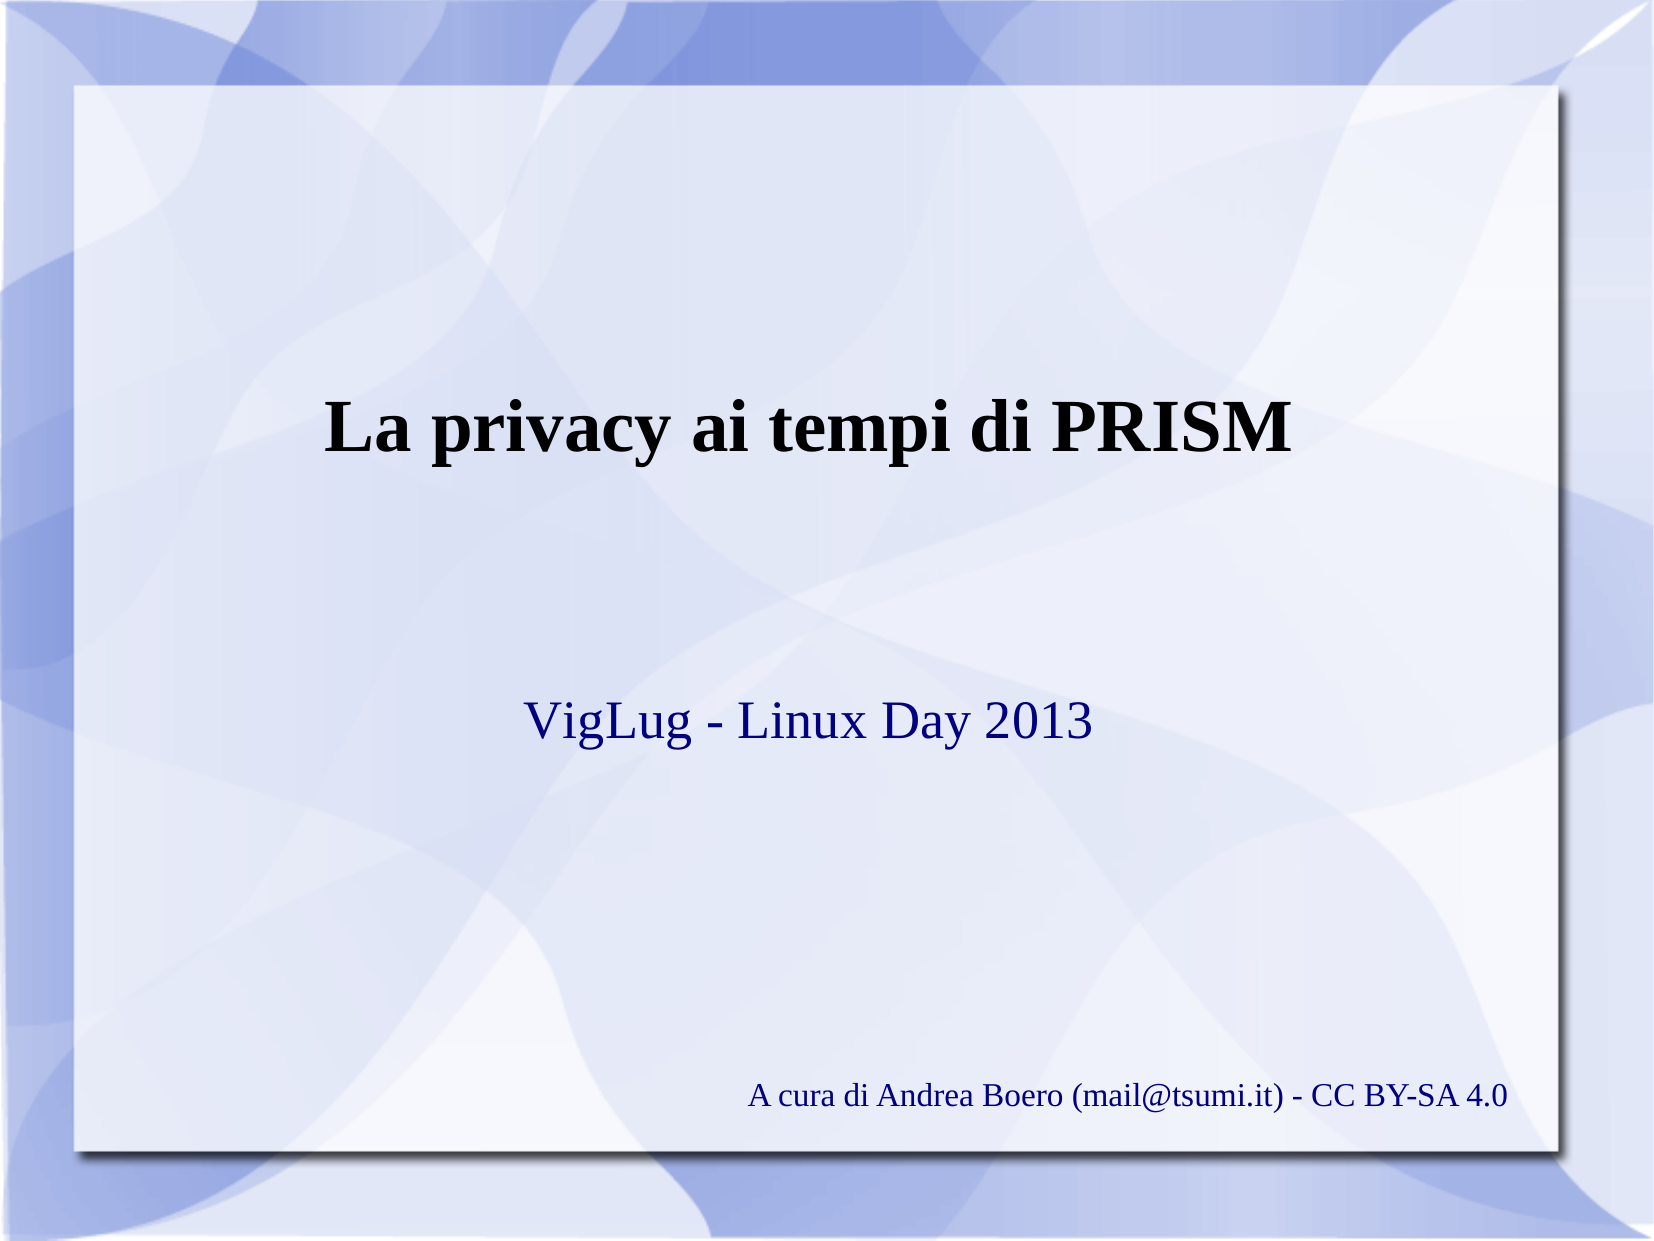

# La privacy ai tempi di PRISM
VigLug - Linux Day 2013
A cura di Andrea Boero (mail@tsumi.it) - CC BY-SA 4.0